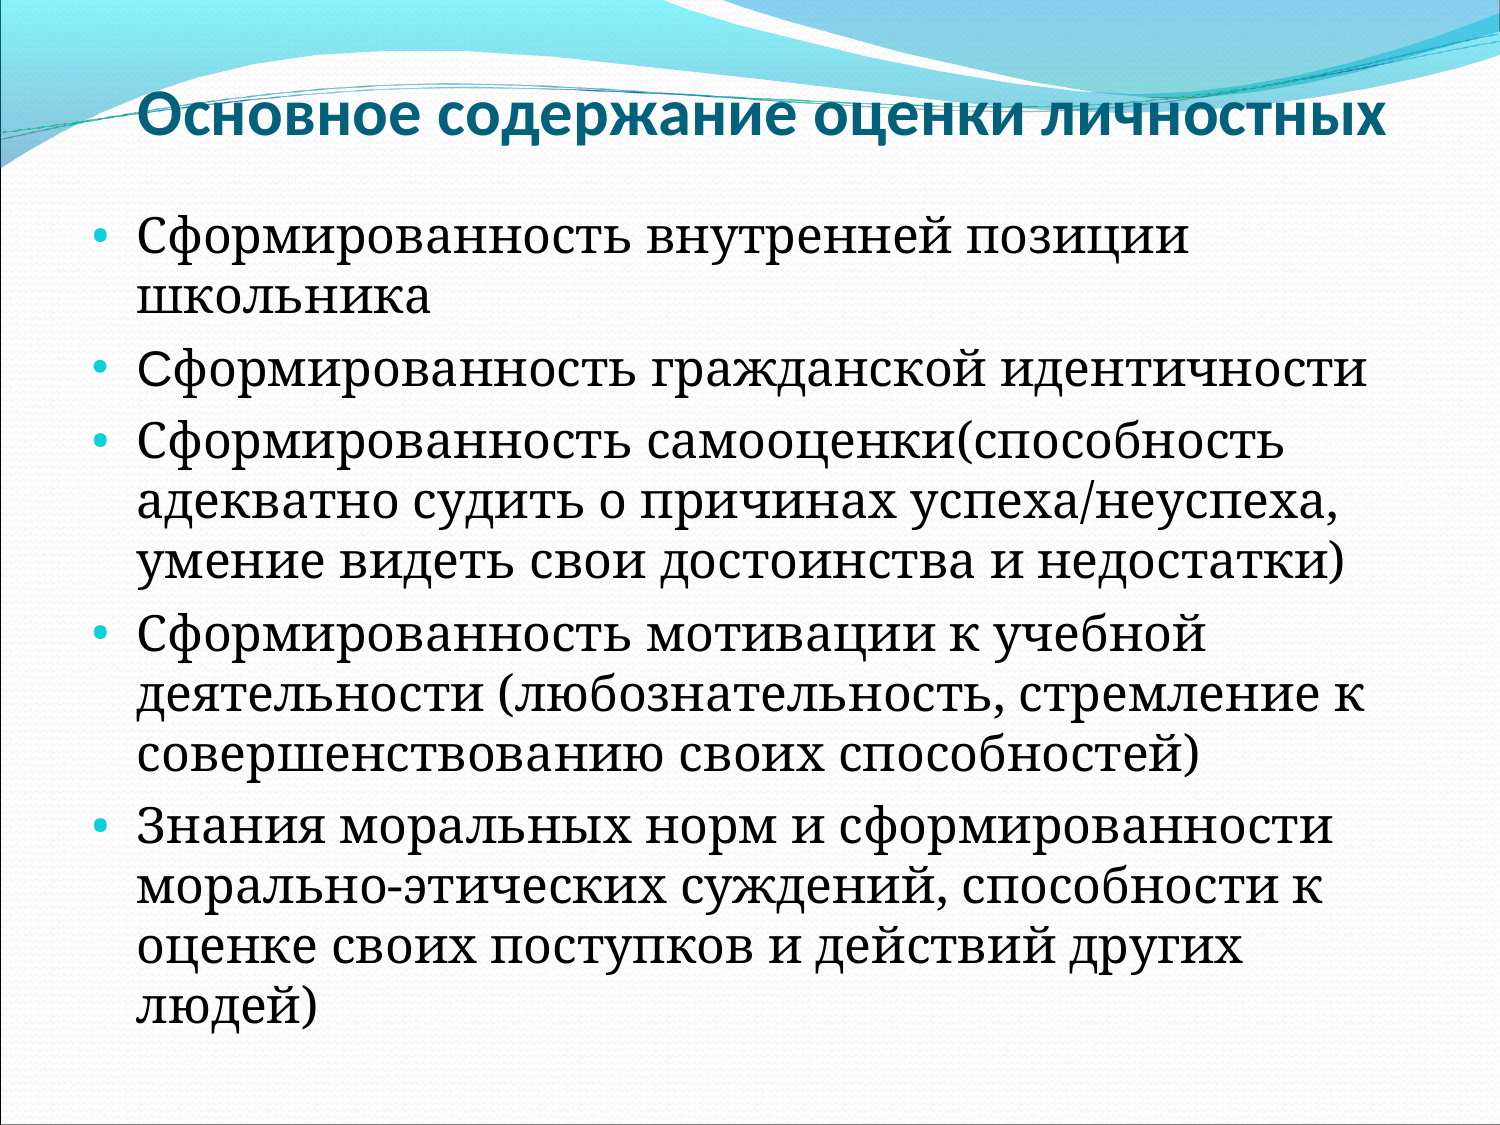

# Основное содержание оценки личностных
Сформированность внутренней позиции школьника
Сформированность гражданской идентичности
Сформированность самооценки(способность адекватно судить о причинах успеха/неуспеха, умение видеть свои достоинства и недостатки)
Сформированность мотивации к учебной деятельности (любознательность, стремление к совершенствованию своих способностей)
Знания моральных норм и сформированности морально-этических суждений, способности к оценке своих поступков и действий других людей)